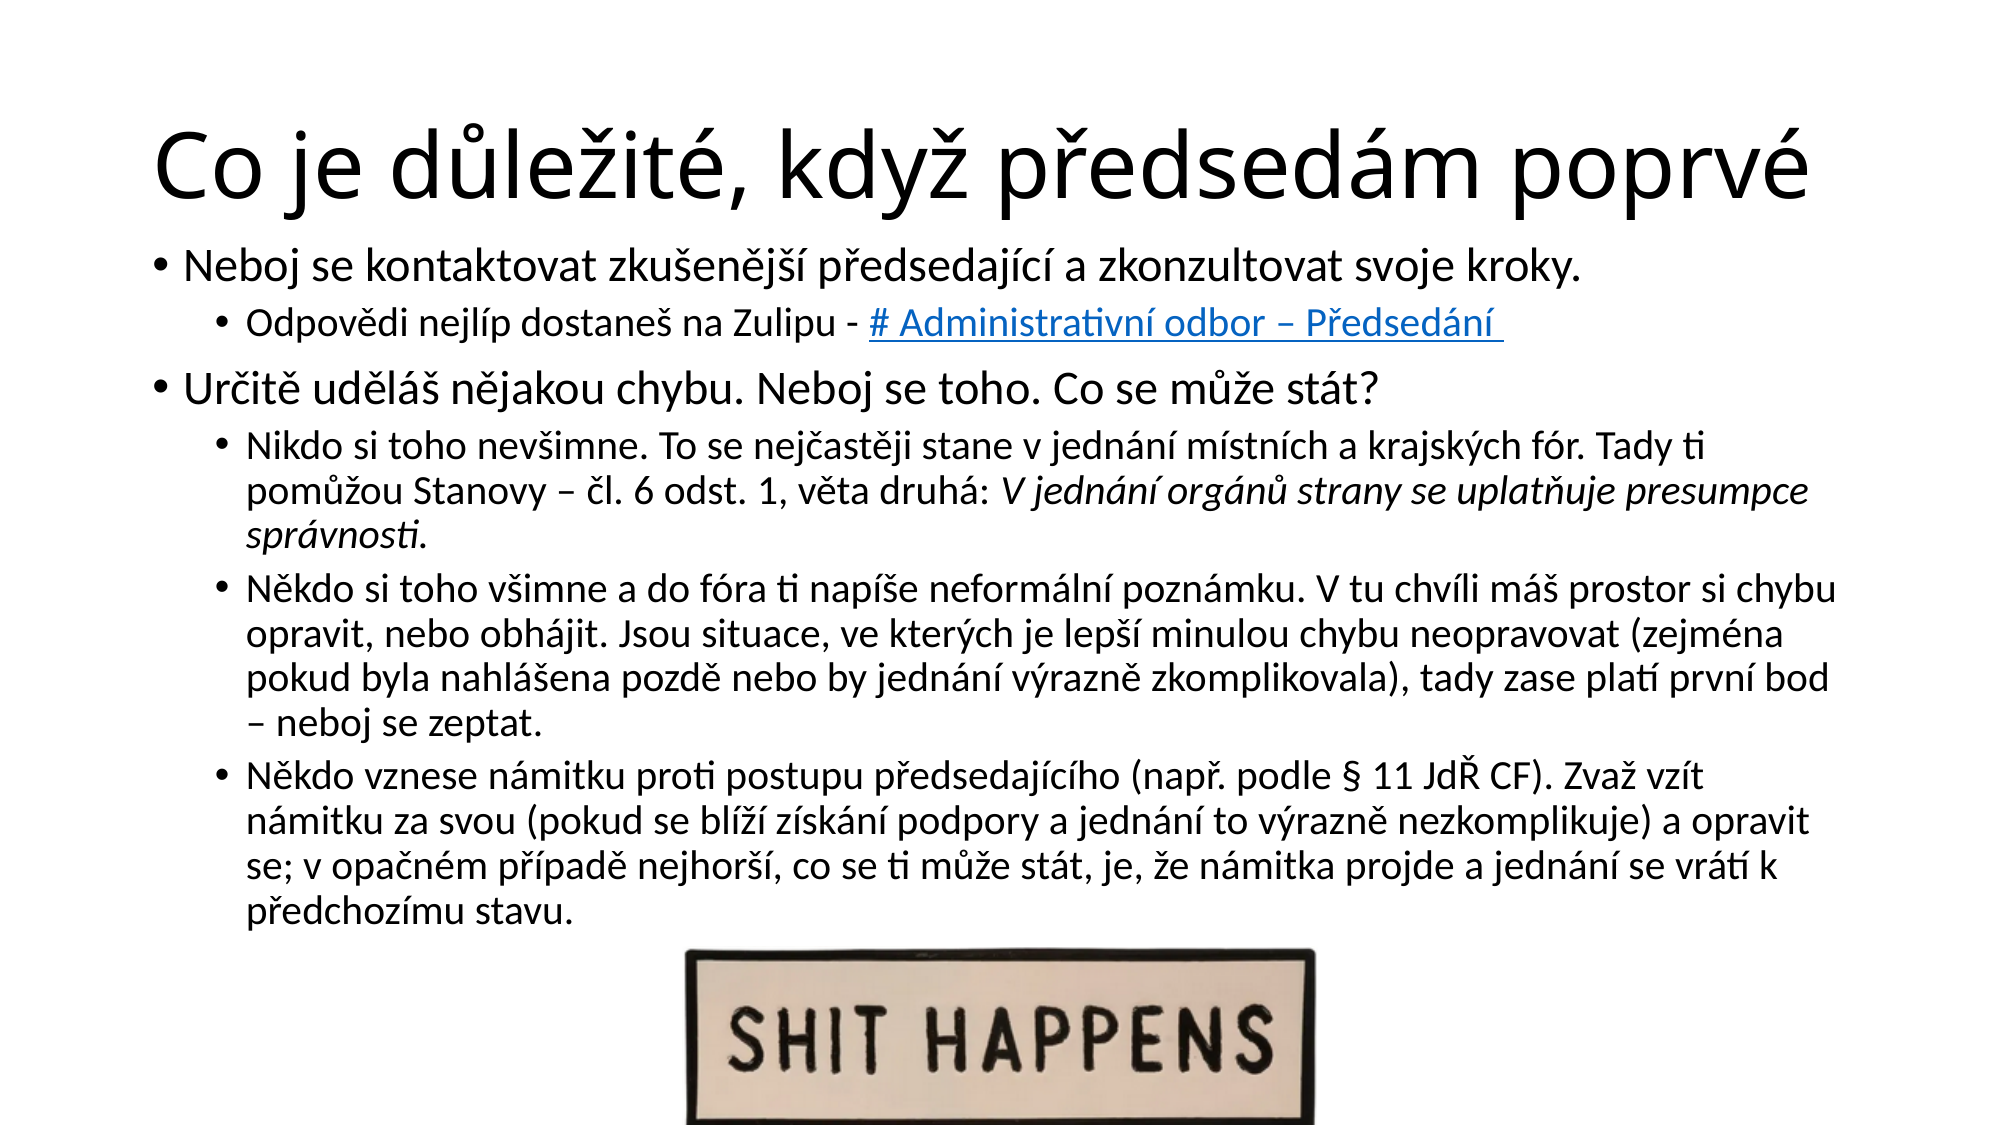

# Co je důležité, když předsedám poprvé
Neboj se kontaktovat zkušenější předsedající a zkonzultovat svoje kroky.
Odpovědi nejlíp dostaneš na Zulipu - # Administrativní odbor – Předsedání
Určitě uděláš nějakou chybu. Neboj se toho. Co se může stát?
Nikdo si toho nevšimne. To se nejčastěji stane v jednání místních a krajských fór. Tady ti pomůžou Stanovy – čl. 6 odst. 1, věta druhá: V jednání orgánů strany se uplatňuje presumpce správnosti.
Někdo si toho všimne a do fóra ti napíše neformální poznámku. V tu chvíli máš prostor si chybu opravit, nebo obhájit. Jsou situace, ve kterých je lepší minulou chybu neopravovat (zejména pokud byla nahlášena pozdě nebo by jednání výrazně zkomplikovala), tady zase platí první bod – neboj se zeptat.
Někdo vznese námitku proti postupu předsedajícího (např. podle § 11 JdŘ CF). Zvaž vzít námitku za svou (pokud se blíží získání podpory a jednání to výrazně nezkomplikuje) a opravit se; v opačném případě nejhorší, co se ti může stát, je, že námitka projde a jednání se vrátí k předchozímu stavu.